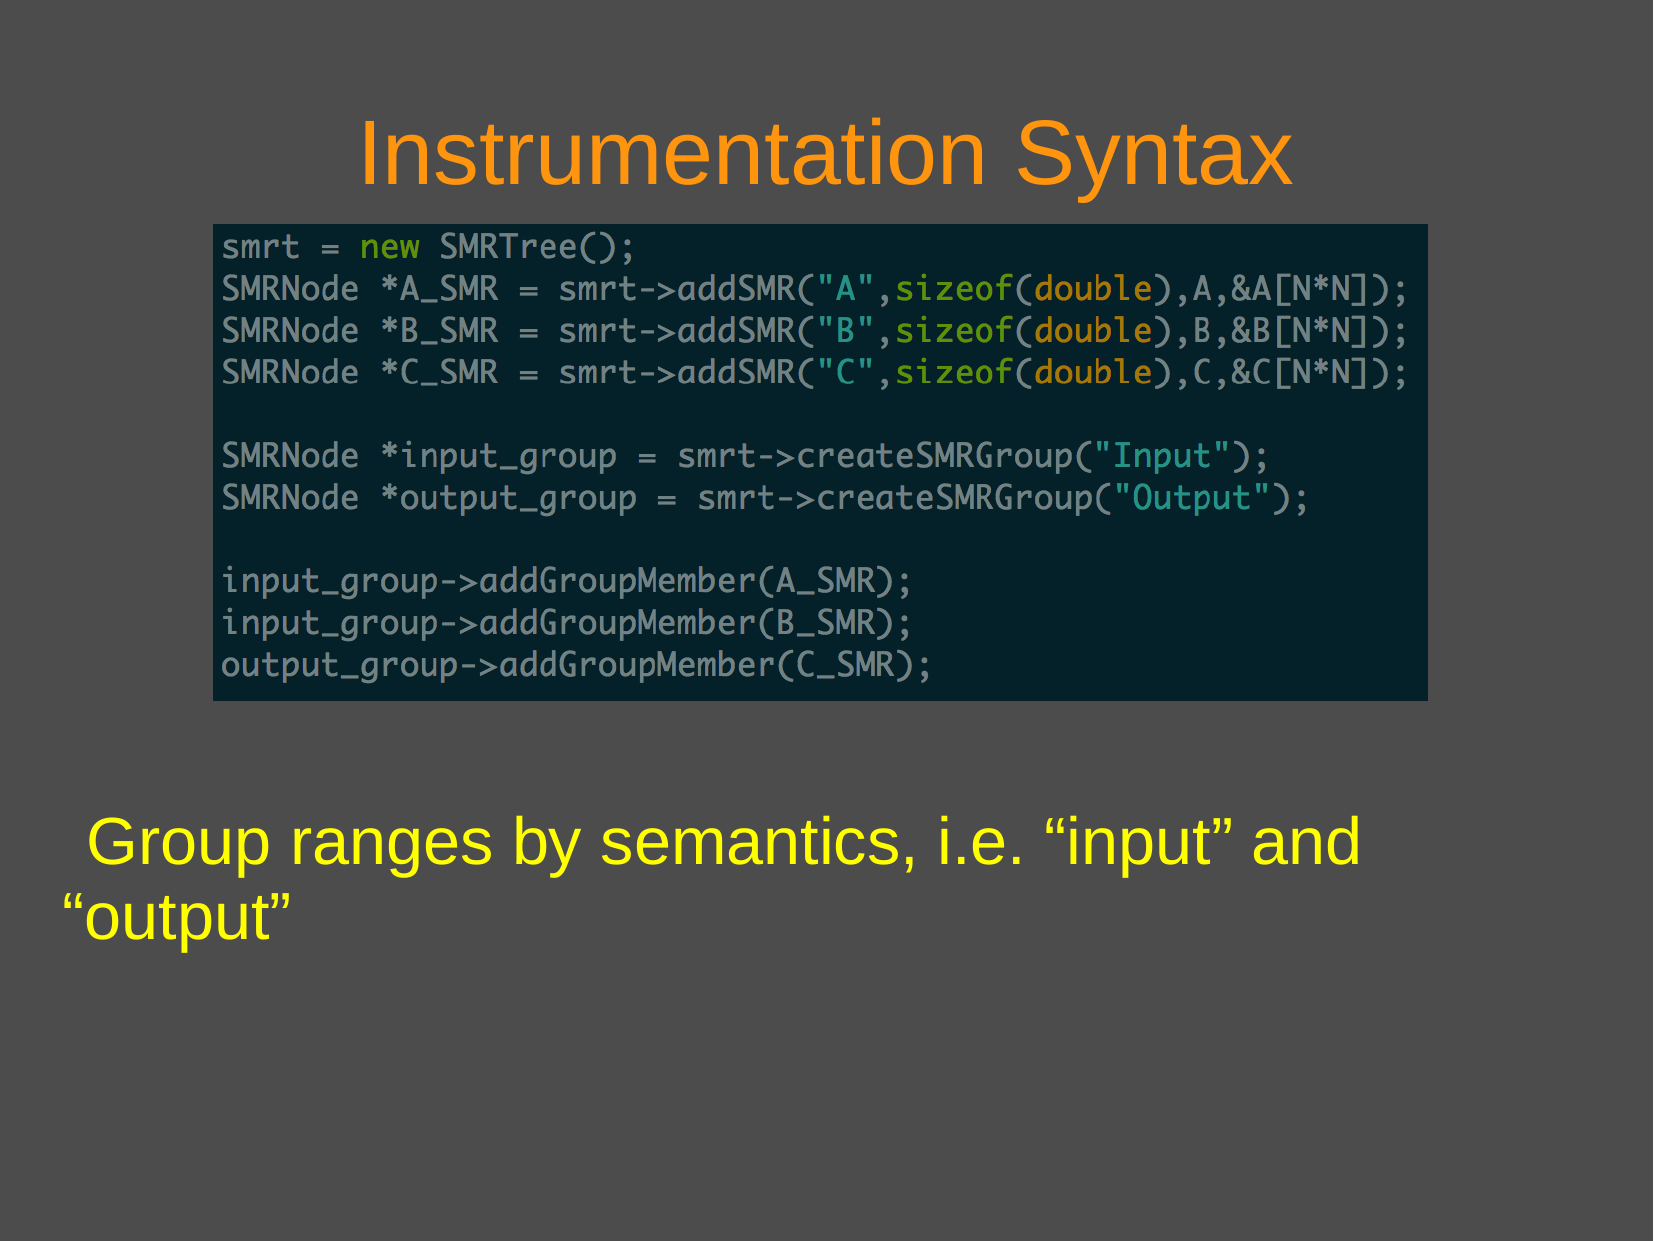

# Instrumentation Syntax
Group ranges by semantics, i.e. “input” and “output”